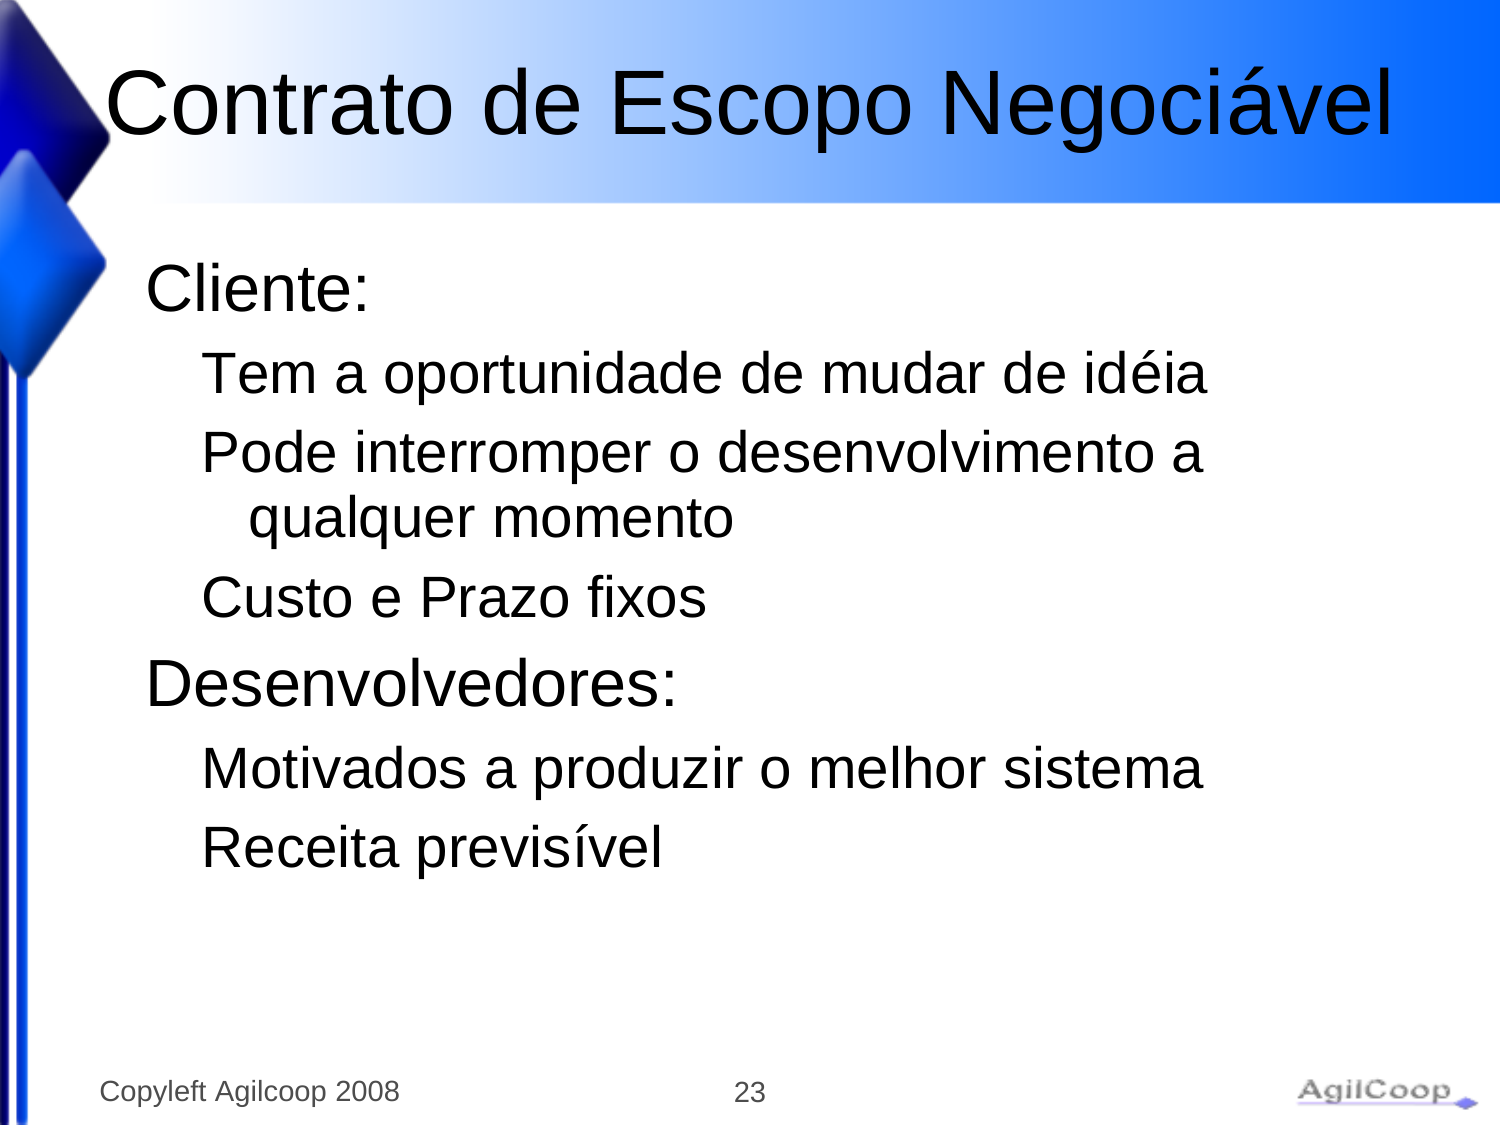

# Contrato de Escopo Negociável
 Cliente:
Tem a oportunidade de mudar de idéia
Pode interromper o desenvolvimento a qualquer momento
Custo e Prazo fixos
 Desenvolvedores:
Motivados a produzir o melhor sistema
Receita previsível
23